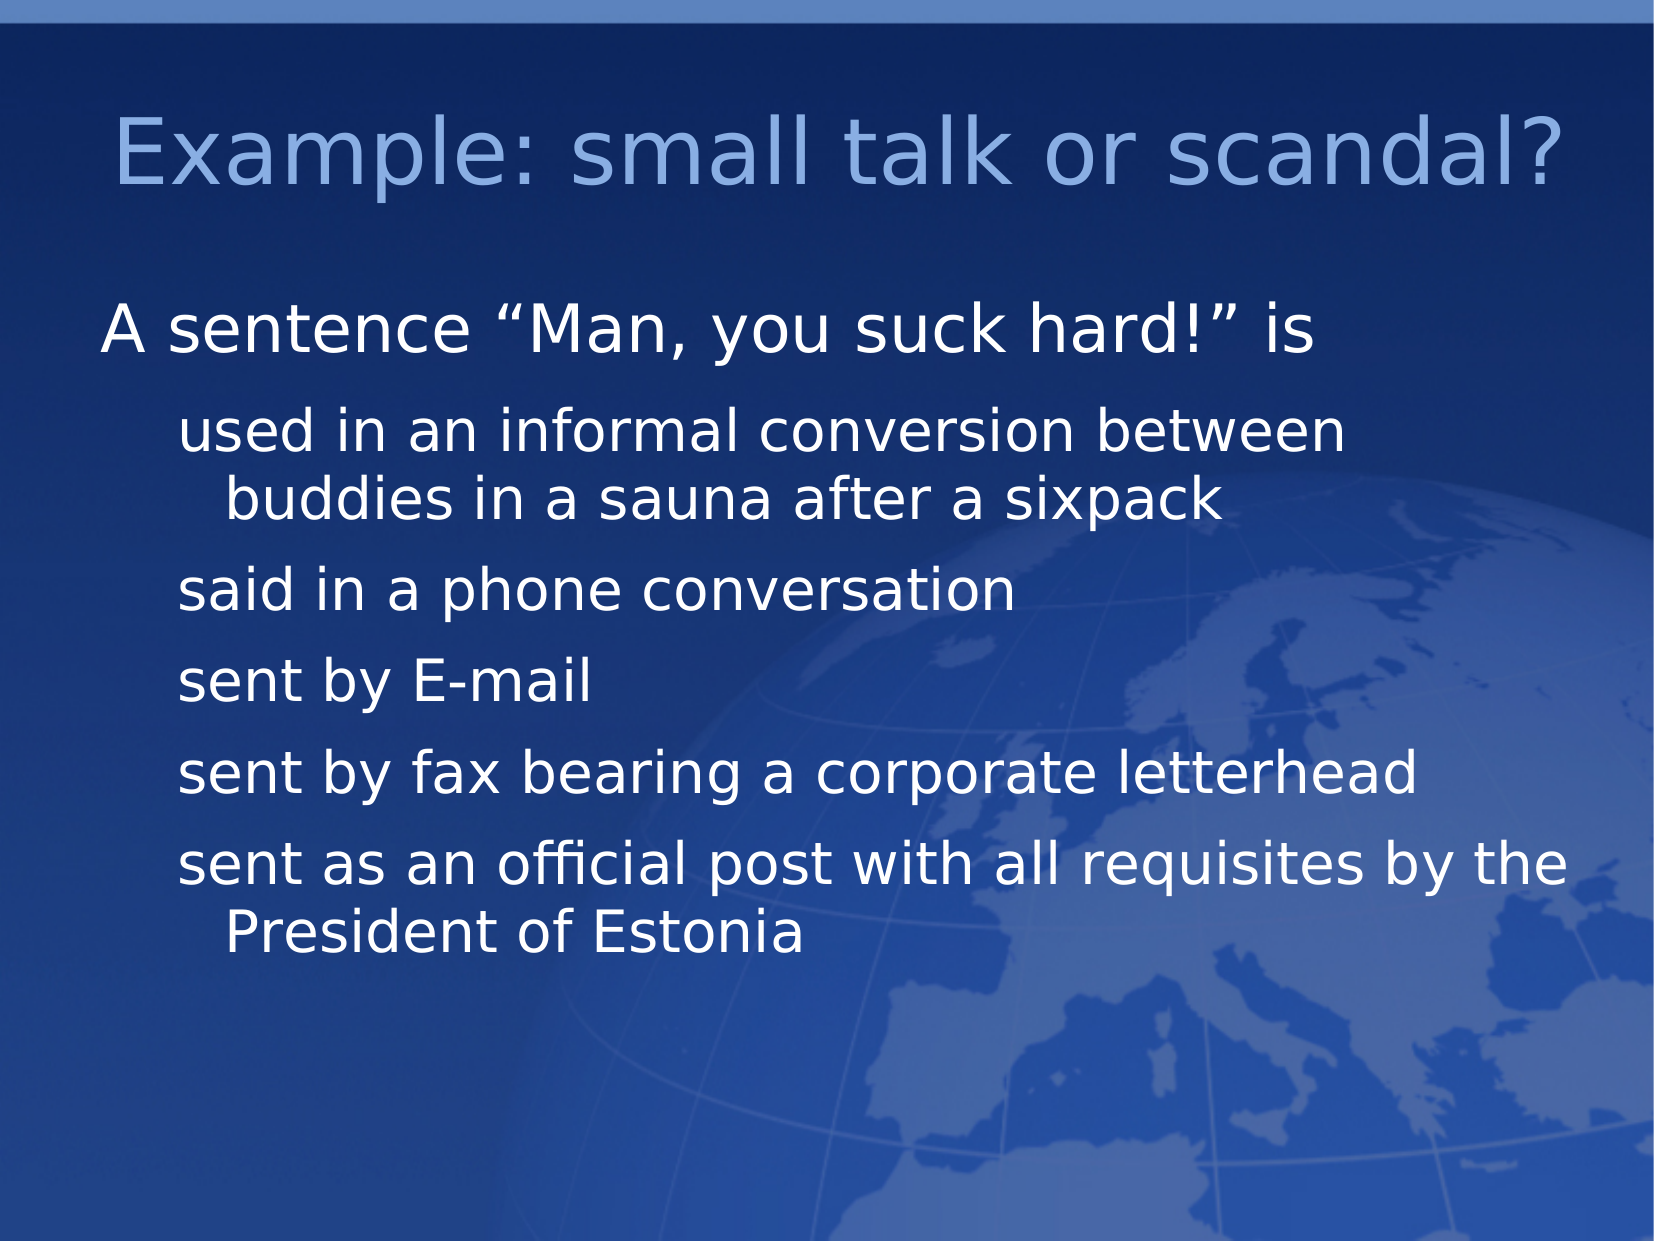

# Example: small talk or scandal?
A sentence “Man, you suck hard!” is
used in an informal conversion between buddies in a sauna after a sixpack
said in a phone conversation
sent by E-mail
sent by fax bearing a corporate letterhead
sent as an official post with all requisites by the President of Estonia